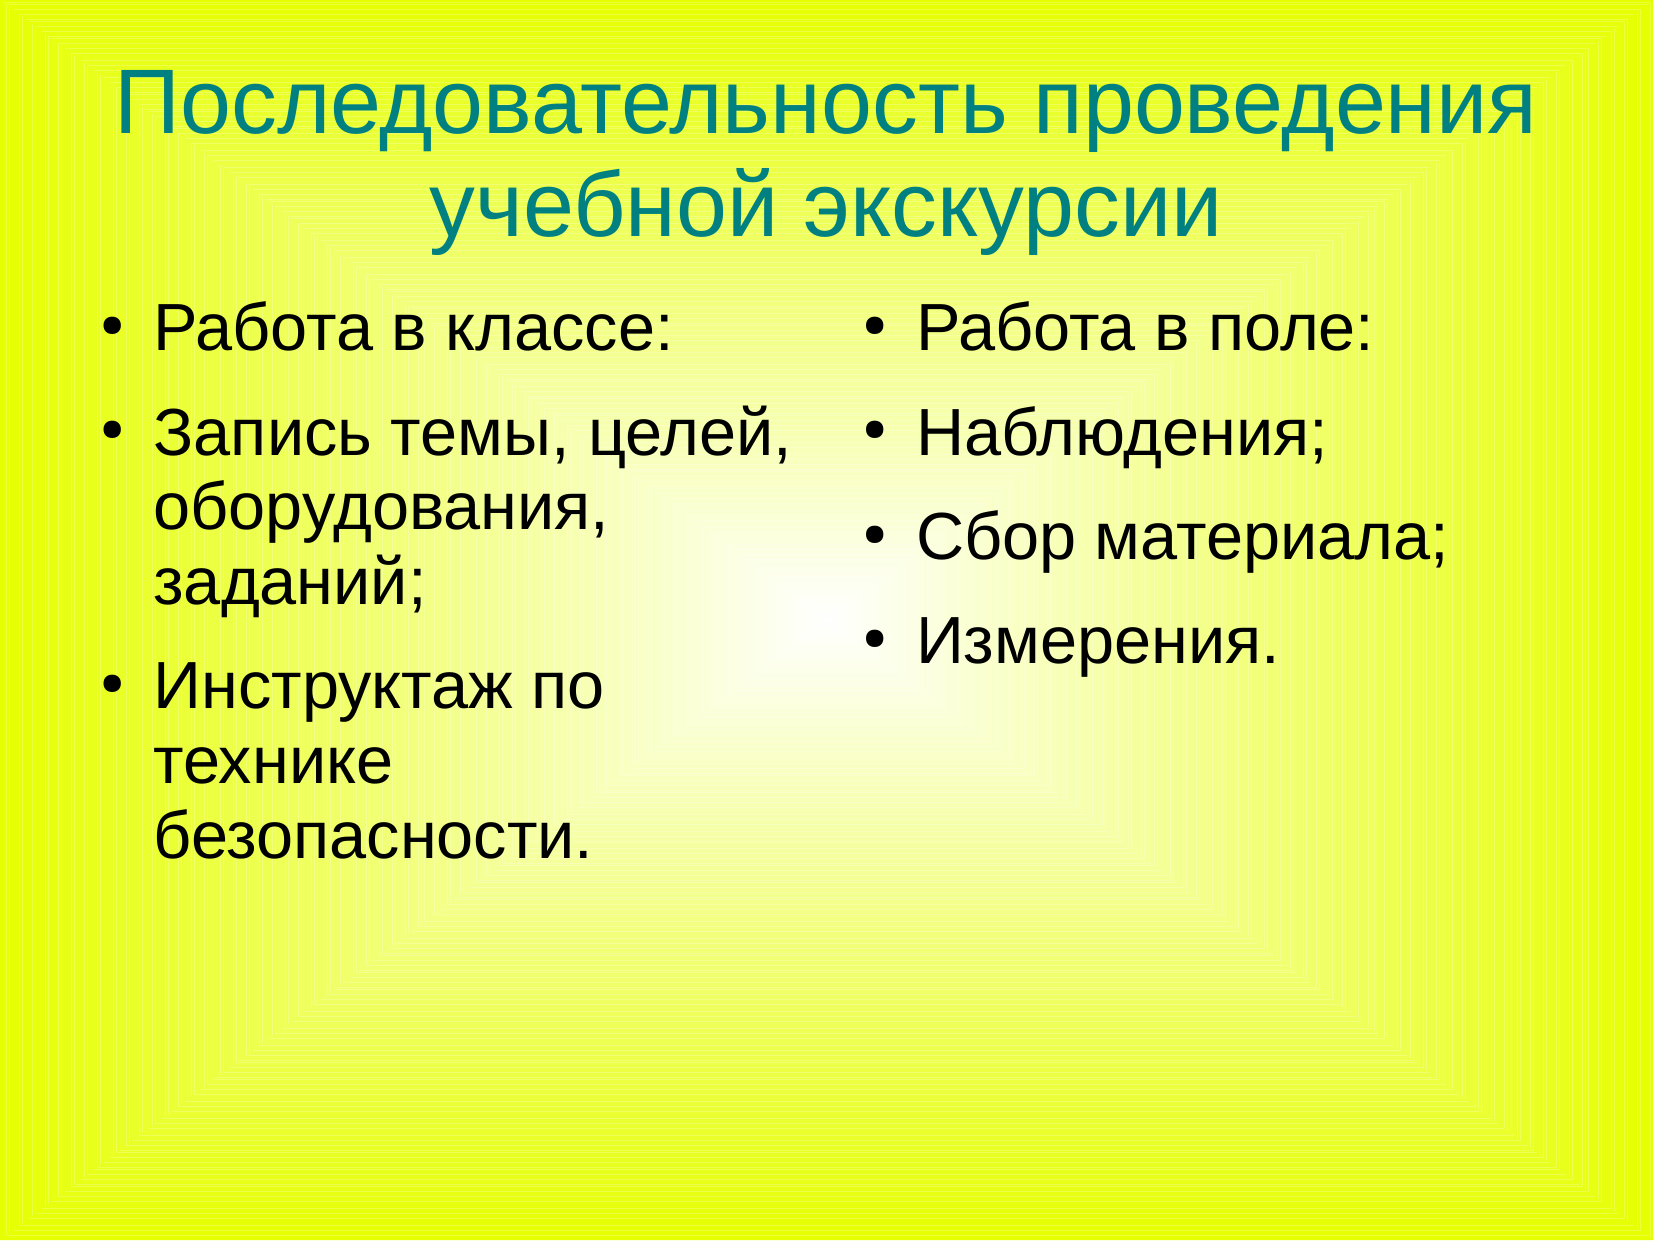

# Последовательность проведения учебной экскурсии
Работа в классе:
Запись темы, целей, оборудования, заданий;
Инструктаж по технике безопасности.
Работа в поле:
Наблюдения;
Сбор материала;
Измерения.